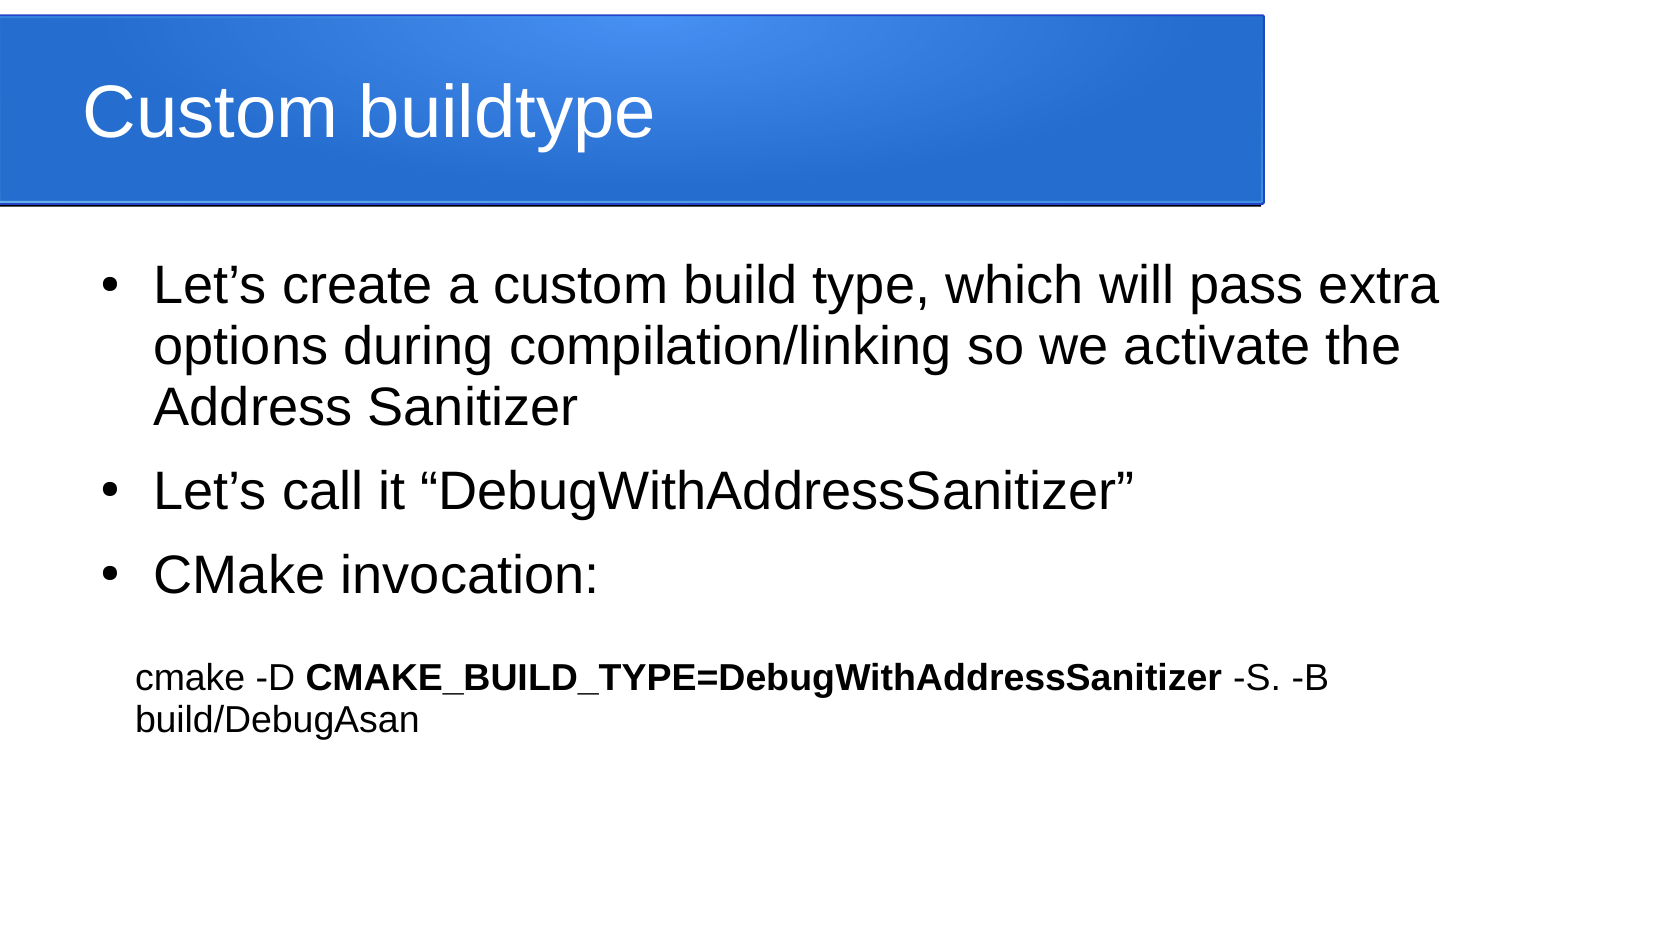

# Custom buildtype
Let’s create a custom build type, which will pass extra options during compilation/linking so we activate the Address Sanitizer
Let’s call it “DebugWithAddressSanitizer”
CMake invocation:
cmake -D CMAKE_BUILD_TYPE=DebugWithAddressSanitizer -S. -B build/DebugAsan